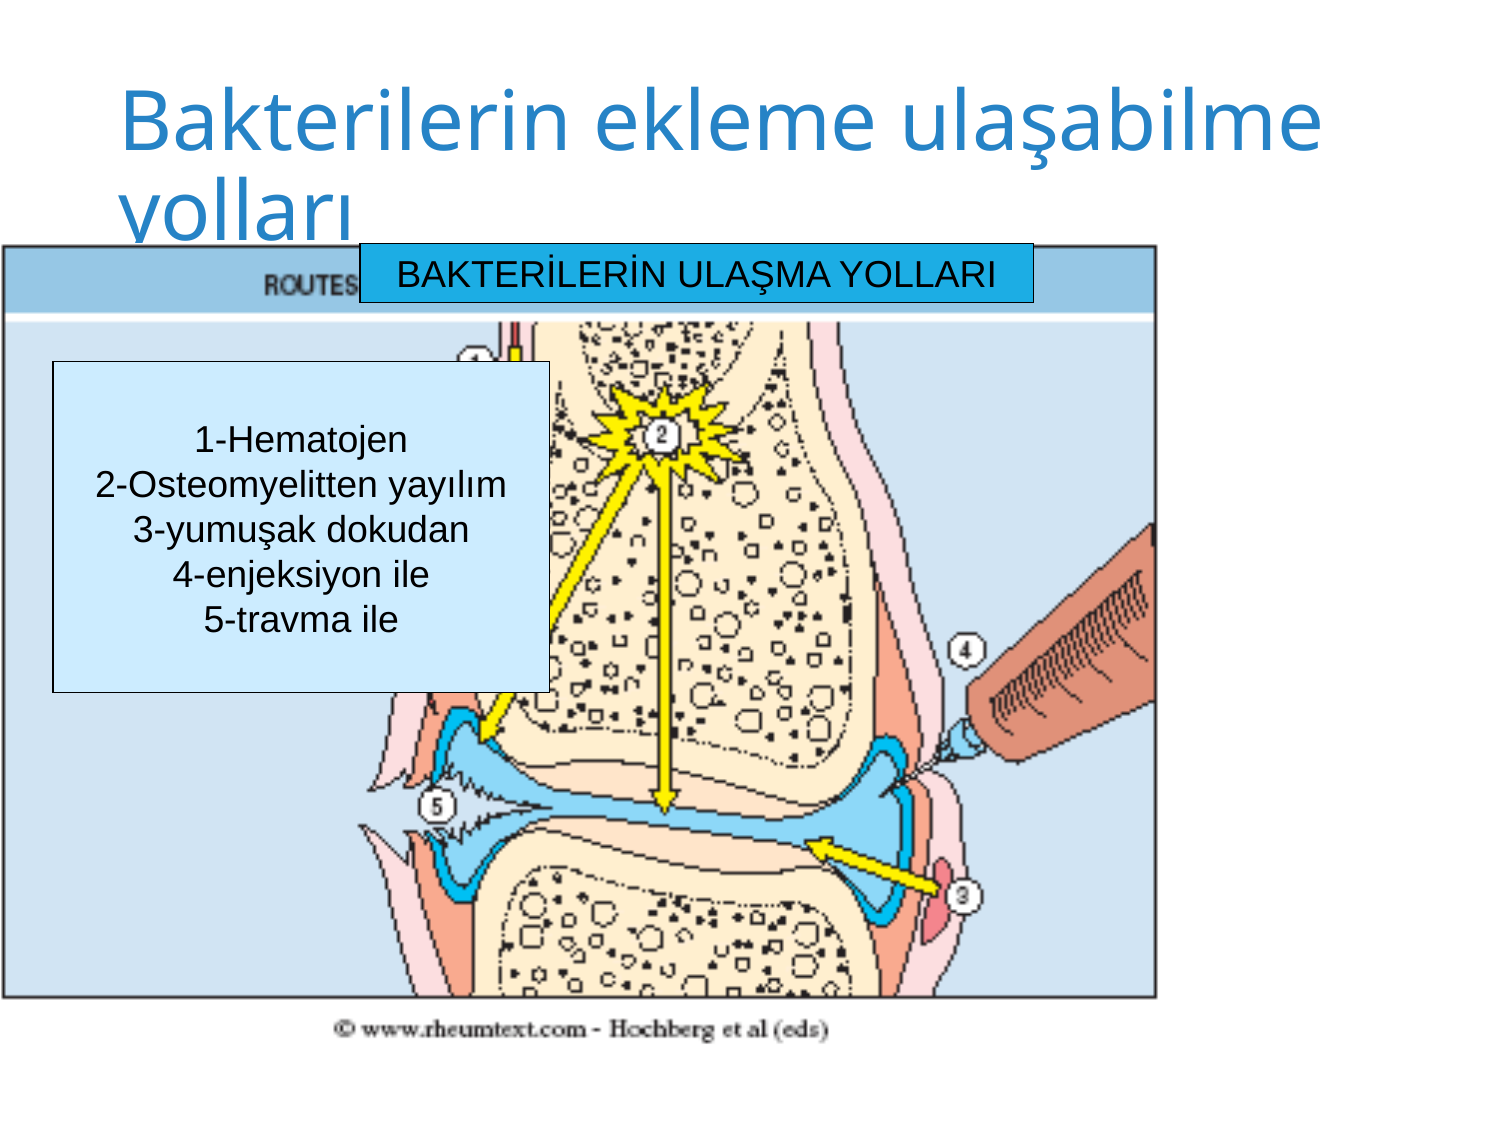

# Bakterilerin ekleme ulaşabilme yolları
BAKTERİLERİN ULAŞMA YOLLARI
1-Hematojen
2-Osteomyelitten yayılım
3-yumuşak dokudan
4-enjeksiyon ile
5-travma ile